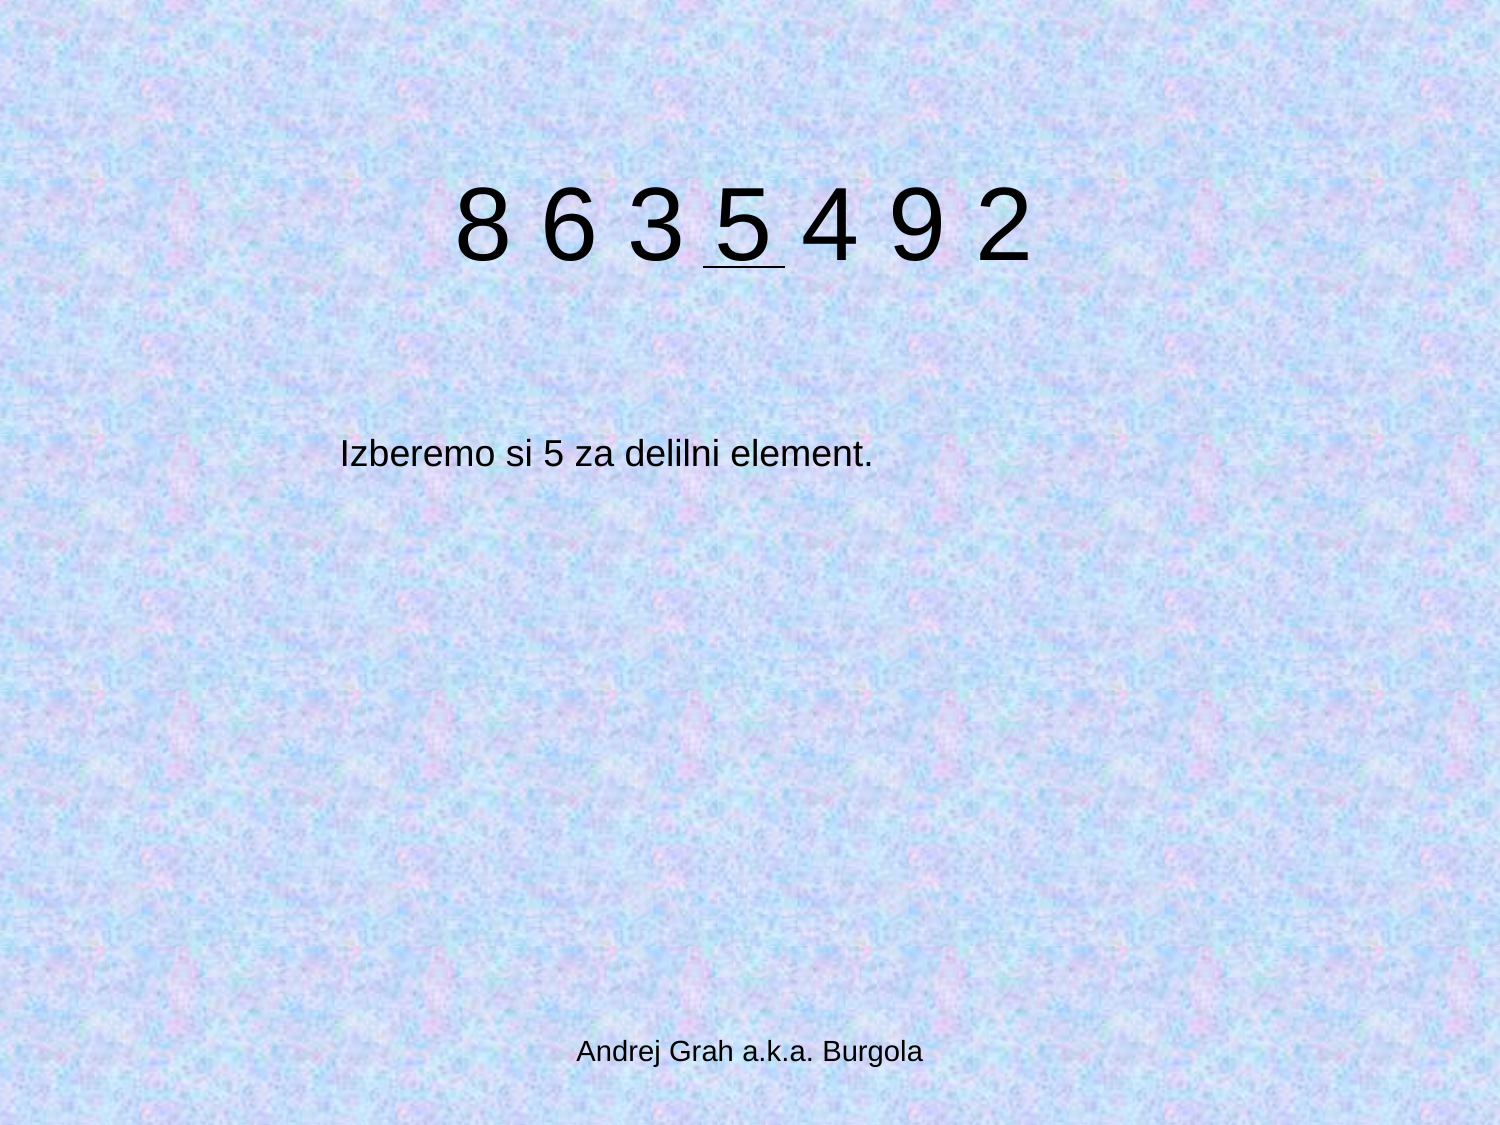

8 6 3 5 4 9 2
Izberemo si 5 za delilni element.
Andrej Grah a.k.a. Burgola